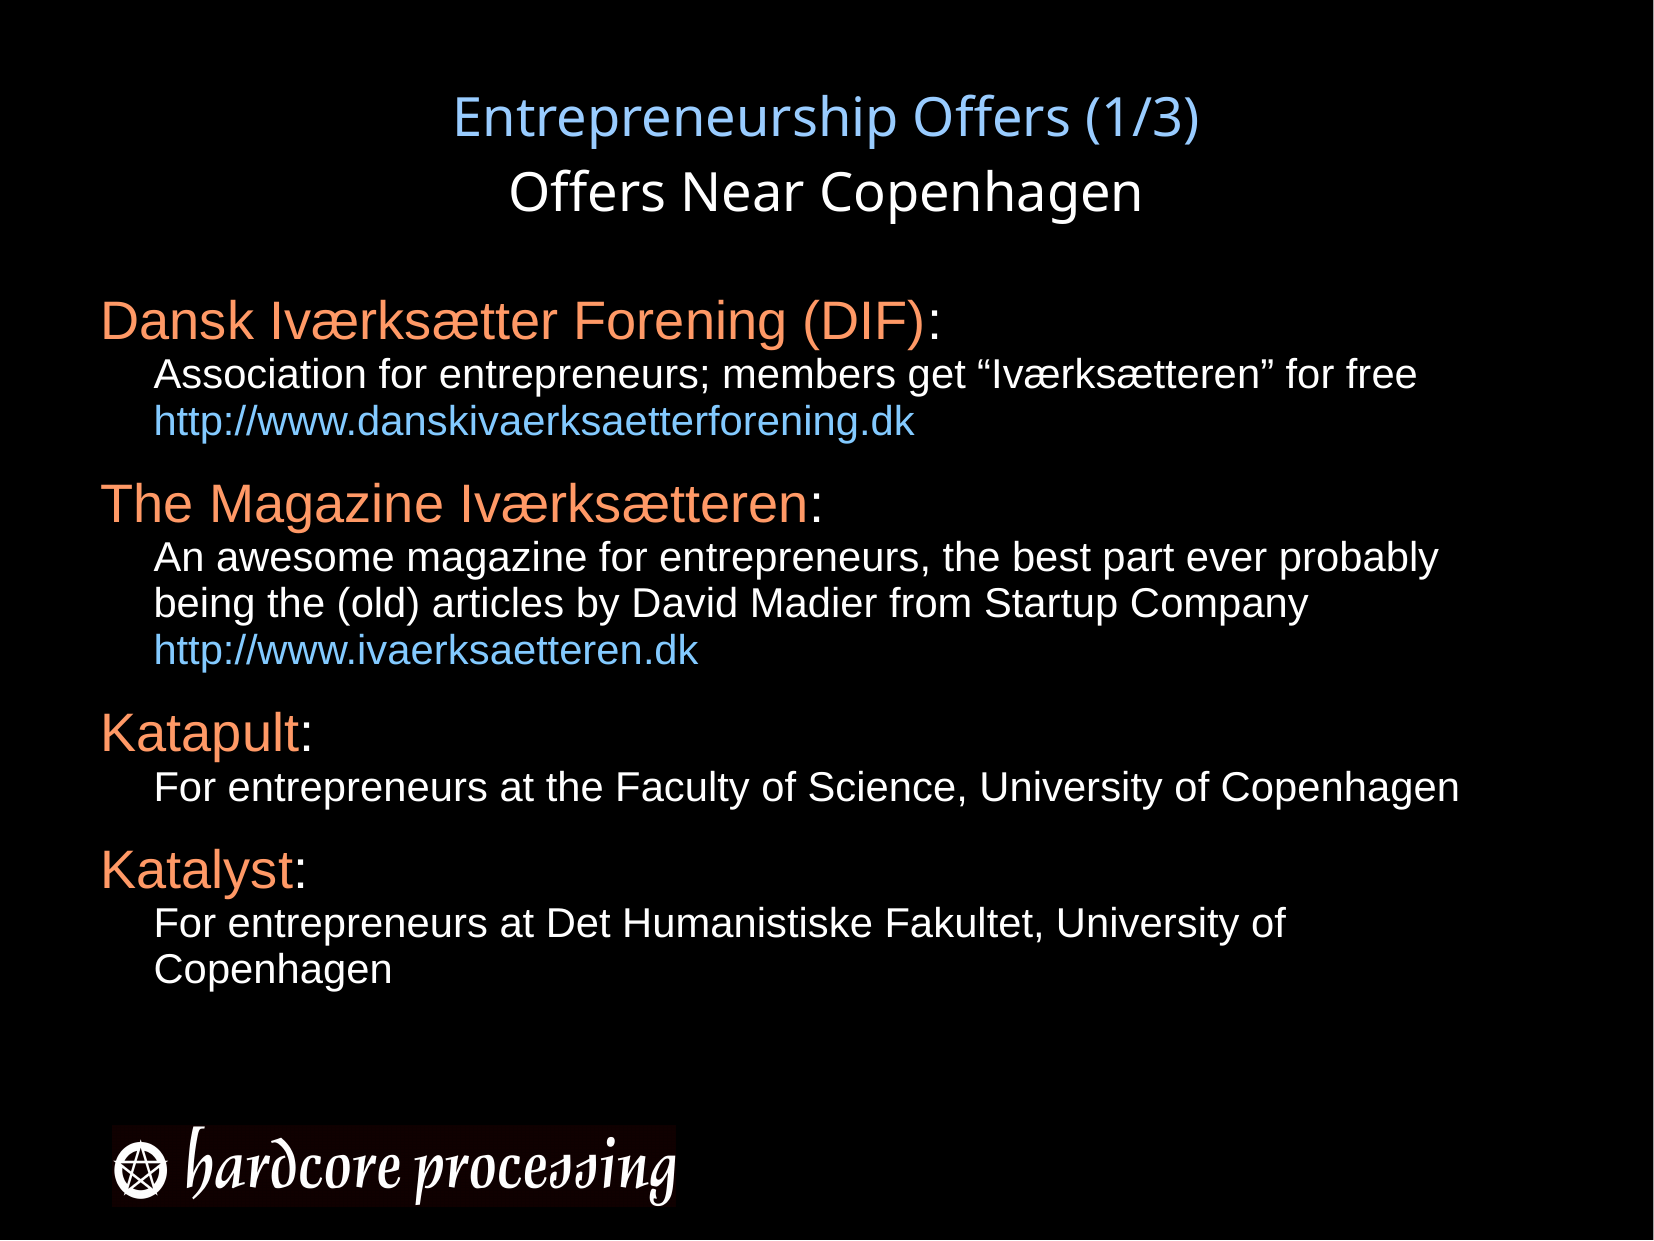

# Entrepreneurship Offers (1/3) Offers Near Copenhagen
Dansk Iværksætter Forening (DIF):
Association for entrepreneurs; members get “Iværksætteren” for free
http://www.danskivaerksaetterforening.dk
The Magazine Iværksætteren:
An awesome magazine for entrepreneurs, the best part ever probably being the (old) articles by David Madier from Startup Company
http://www.ivaerksaetteren.dk
Katapult:
For entrepreneurs at the Faculty of Science, University of Copenhagen
Katalyst:
For entrepreneurs at Det Humanistiske Fakultet, University of Copenhagen